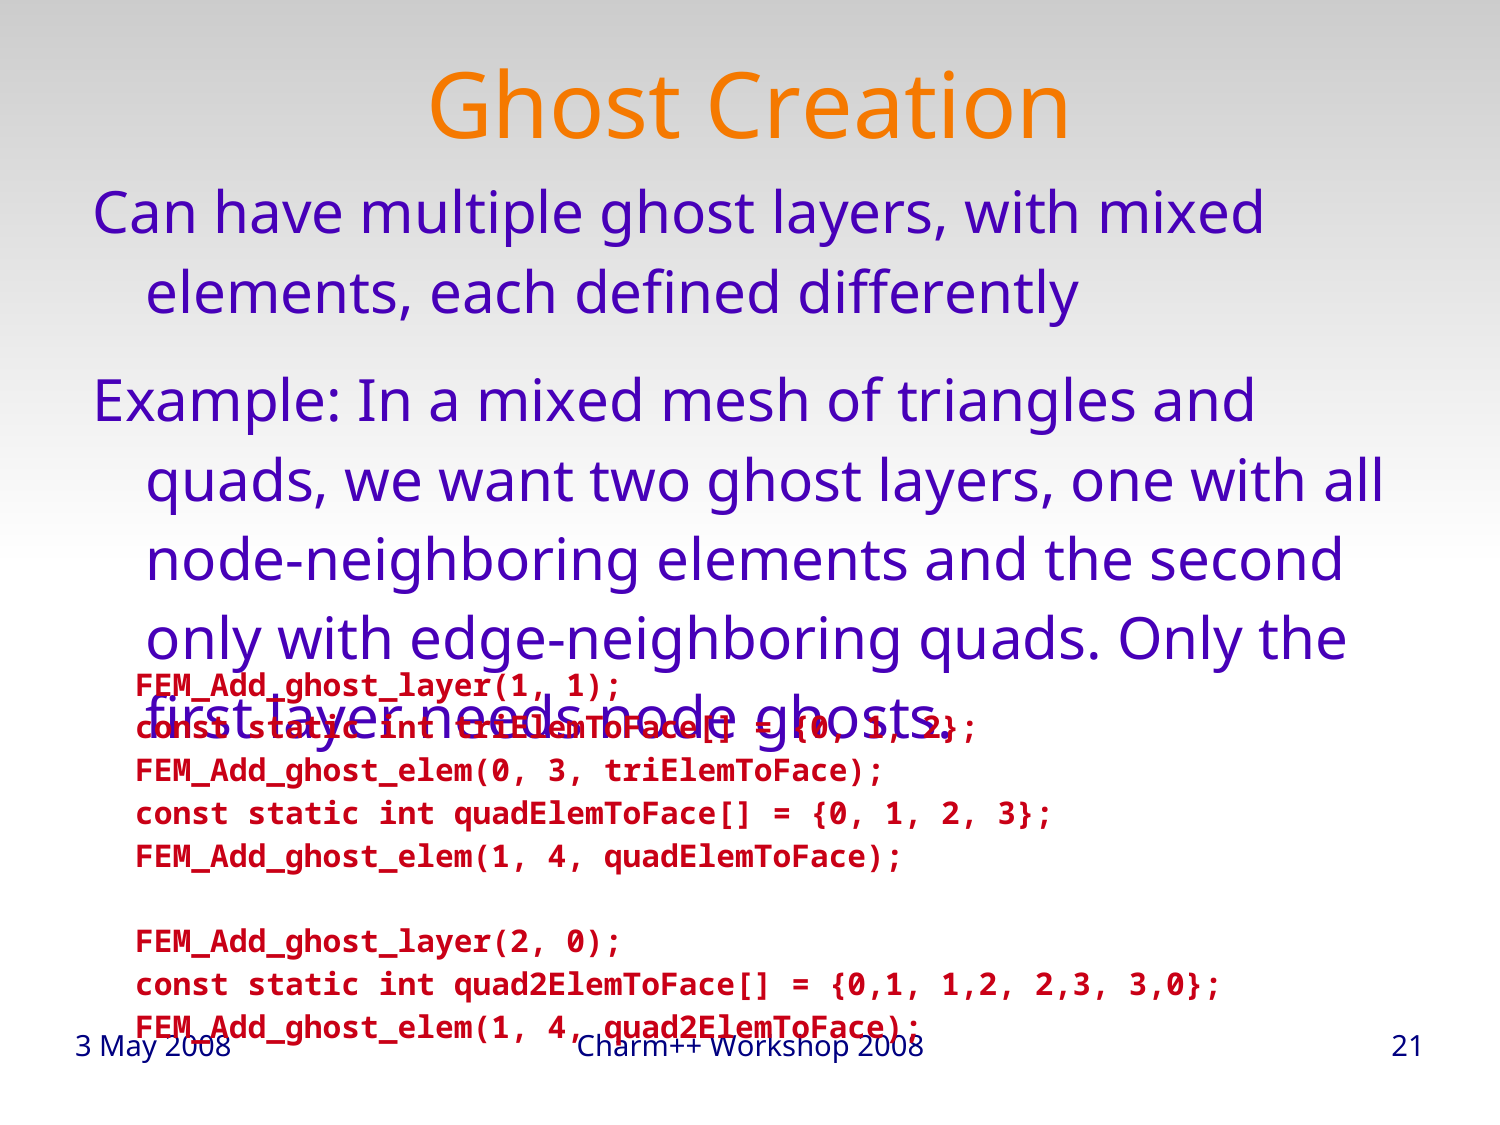

# Ghost Creation
Can have multiple ghost layers, with mixed elements, each defined differently
Example: In a mixed mesh of triangles and quads, we want two ghost layers, one with all node-neighboring elements and the second only with edge-neighboring quads. Only the first layer needs node ghosts.
FEM_Add_ghost_layer(1, 1);
const static int triElemToFace[] = {0, 1, 2};
FEM_Add_ghost_elem(0, 3, triElemToFace);
const static int quadElemToFace[] = {0, 1, 2, 3};
FEM_Add_ghost_elem(1, 4, quadElemToFace);
FEM_Add_ghost_layer(2, 0);
const static int quad2ElemToFace[] = {0,1, 1,2, 2,3, 3,0};
FEM_Add_ghost_elem(1, 4, quad2ElemToFace);
3 May 2008
Charm++ Workshop 2008
21